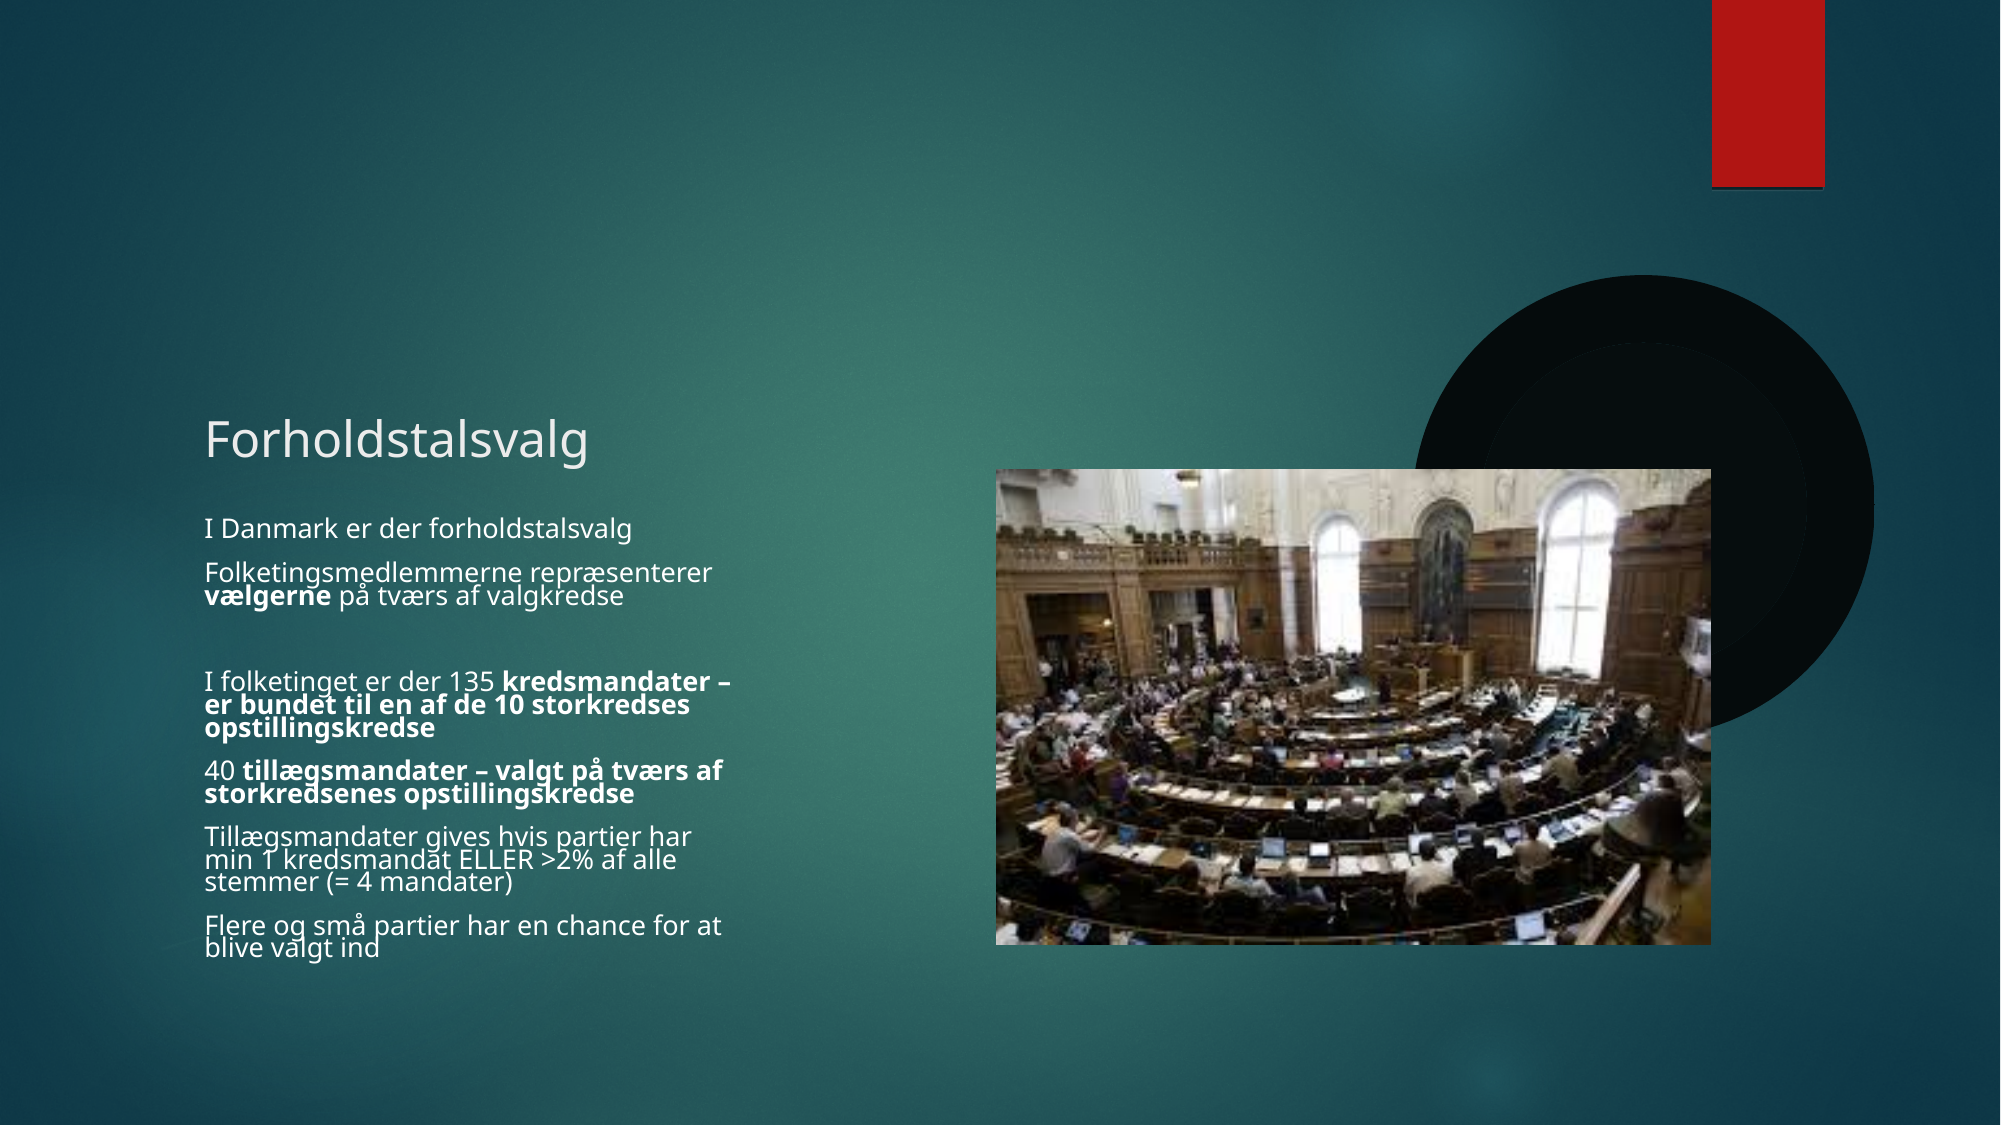

# Forholdstalsvalg
I Danmark er der forholdstalsvalg
Folketingsmedlemmerne repræsenterer vælgerne på tværs af valgkredse
I folketinget er der 135 kredsmandater – er bundet til en af de 10 storkredses opstillingskredse
40 tillægsmandater – valgt på tværs af storkredsenes opstillingskredse
Tillægsmandater gives hvis partier har min 1 kredsmandat ELLER >2% af alle stemmer (= 4 mandater)
Flere og små partier har en chance for at blive valgt ind